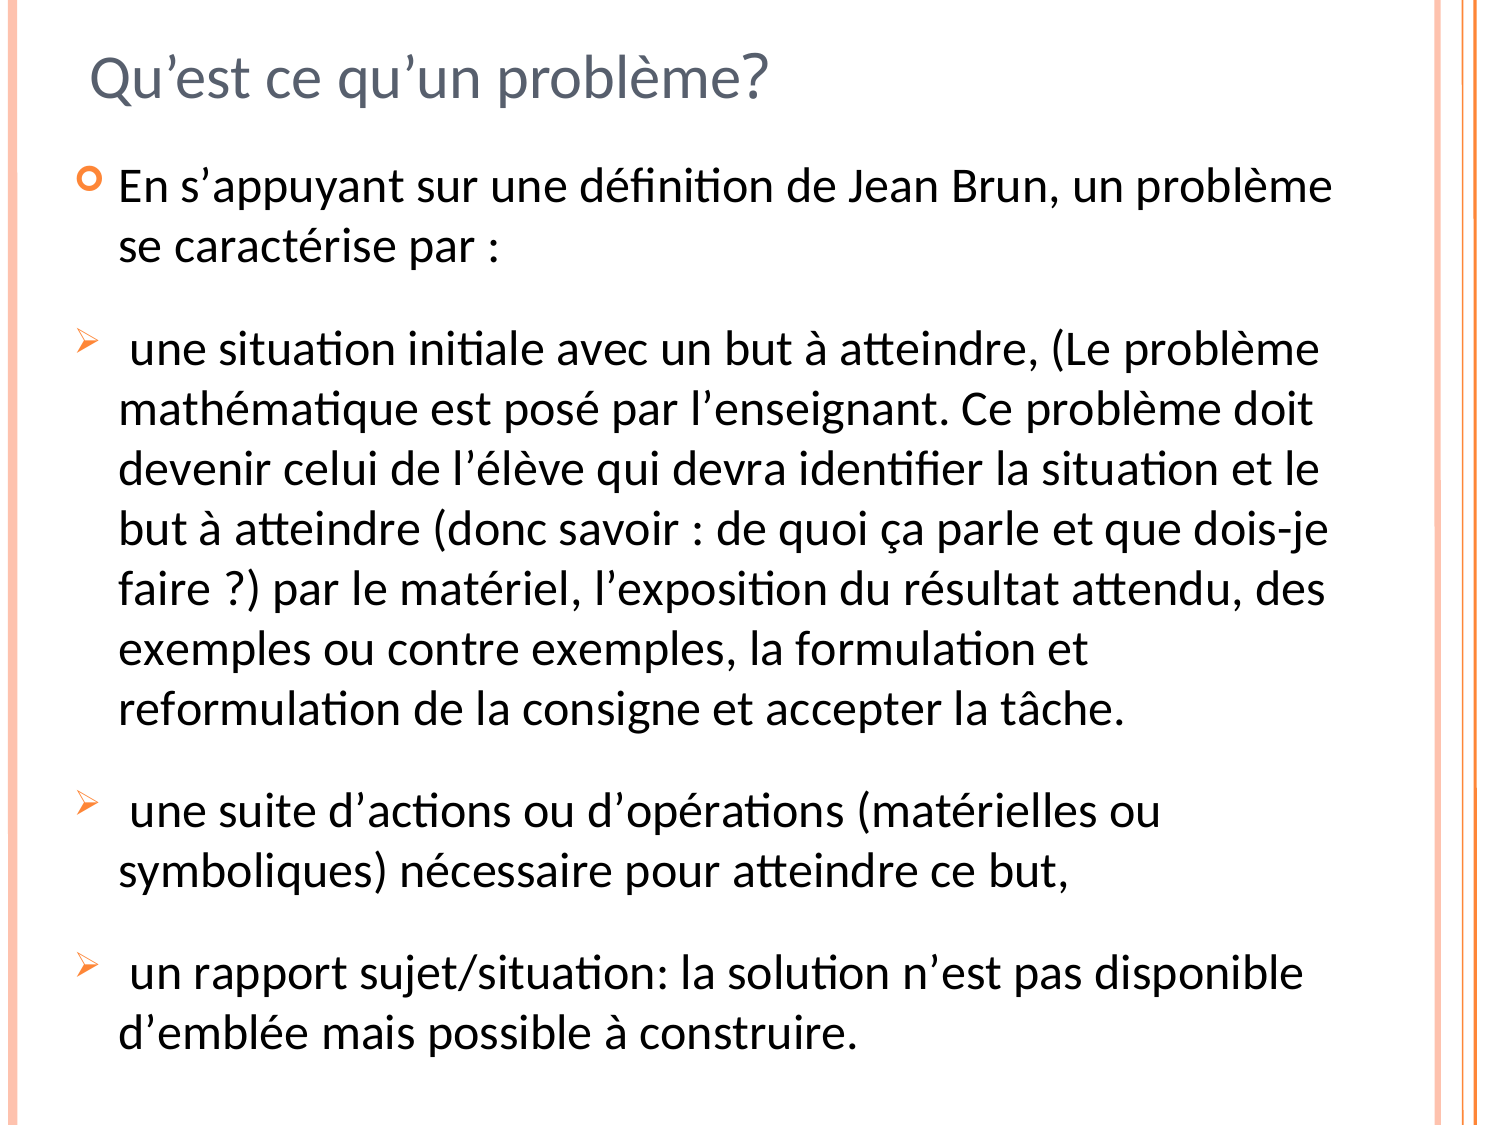

# Qu’est ce qu’un problème?
En s’appuyant sur une définition de Jean Brun, un problème se caractérise par :
 une situation initiale avec un but à atteindre, (Le problème mathématique est posé par l’enseignant. Ce problème doit devenir celui de l’élève qui devra identifier la situation et le but à atteindre (donc savoir : de quoi ça parle et que dois-je faire ?) par le matériel, l’exposition du résultat attendu, des exemples ou contre exemples, la formulation et reformulation de la consigne et accepter la tâche.
 une suite d’actions ou d’opérations (matérielles ou symboliques) nécessaire pour atteindre ce but,
 un rapport sujet/situation: la solution n’est pas disponible d’emblée mais possible à construire.